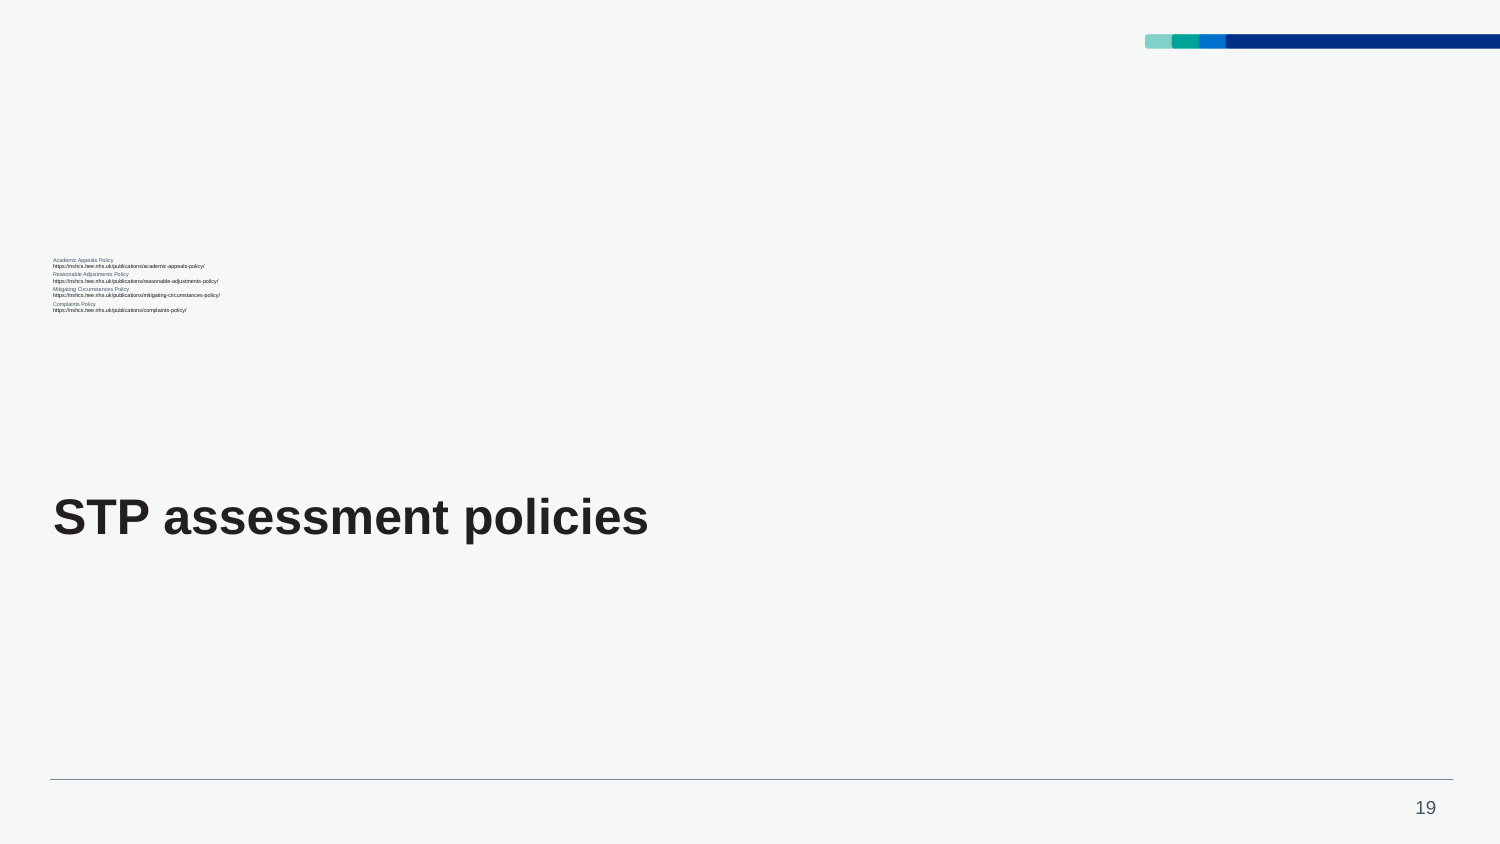

# Academic Appeals Policy https://nshcs.hee.nhs.uk/publications/academic-appeals-policy/
Reasonable Adjustments Policy
https://nshcs.hee.nhs.uk/publications/reasonable-adjustments-policy/
Mitigating Circumstances Policy
https://nshcs.hee.nhs.uk/publications/mitigating-circumstances-policy/
Complaints Policy
https://nshcs.hee.nhs.uk/publications/complaints-policy/
STP assessment policies